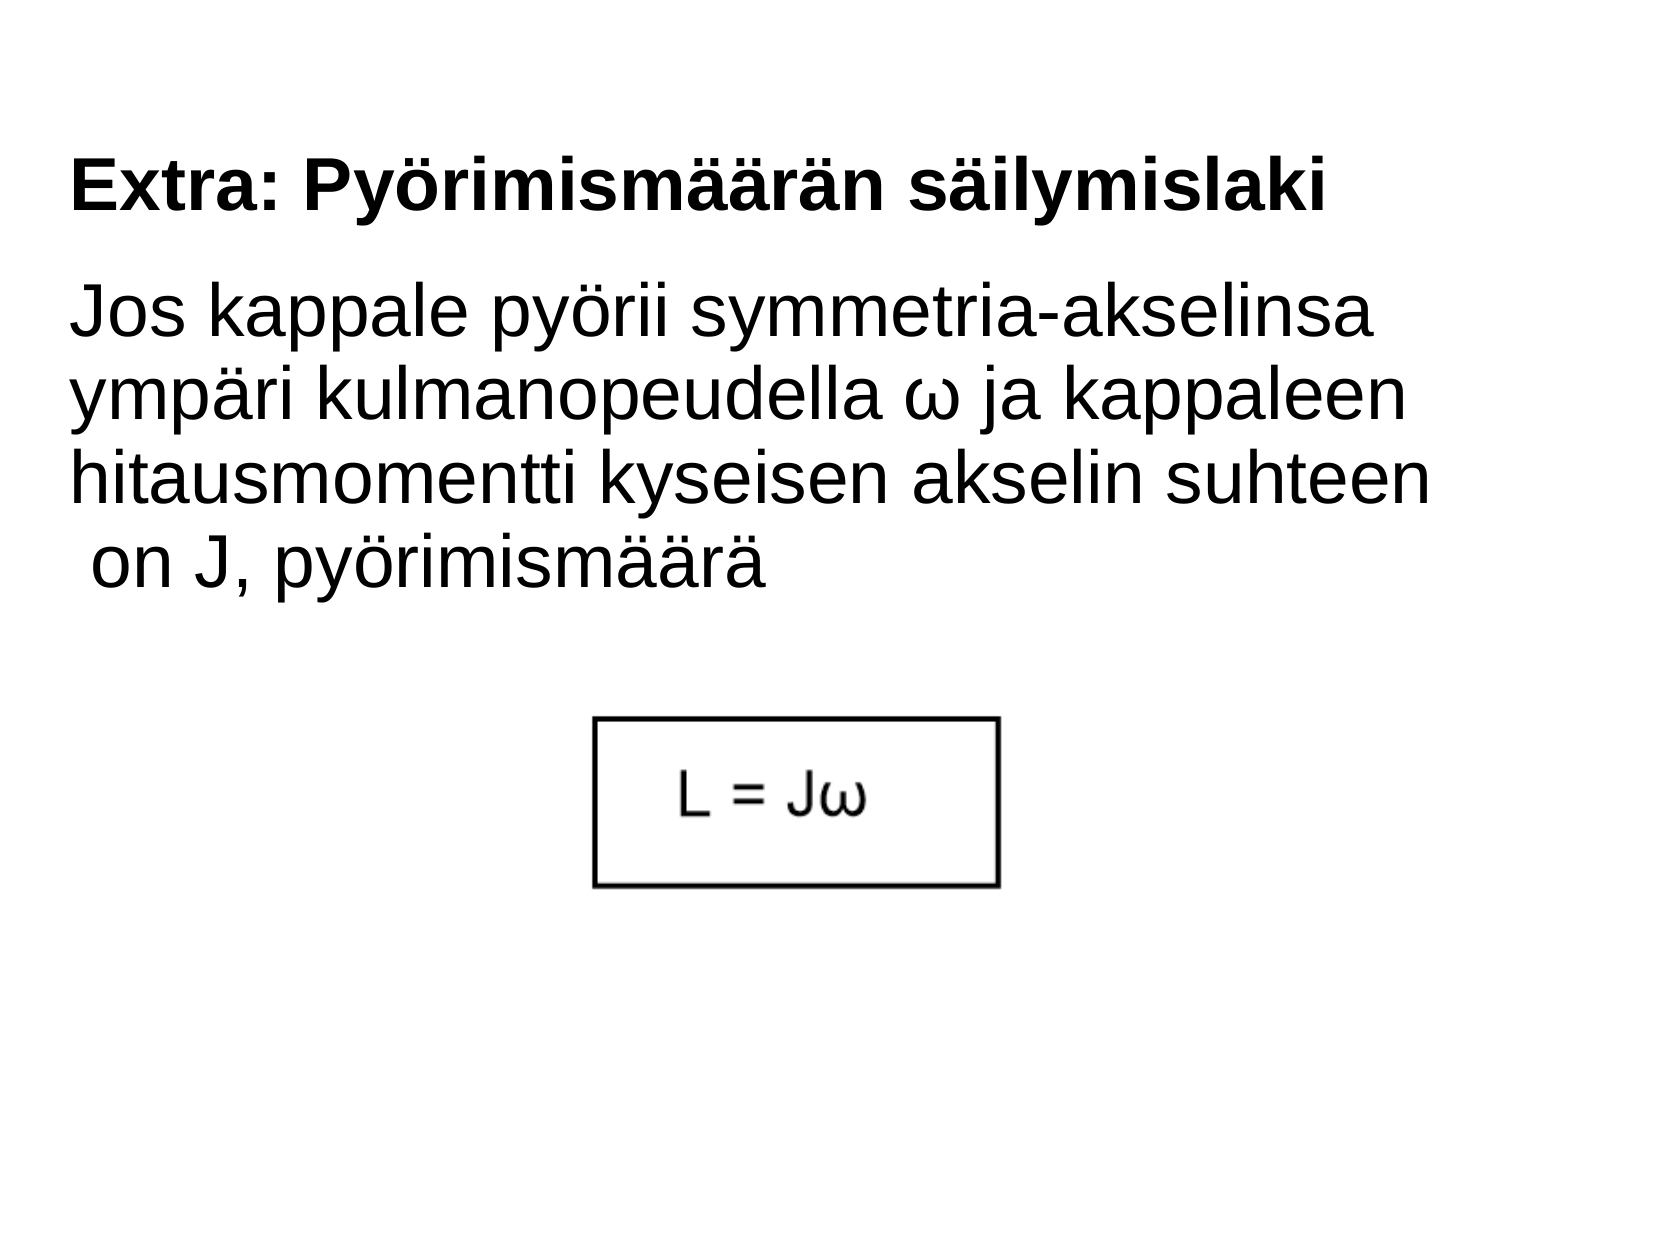

Extra: Pyörimismäärän säilymislaki
Jos kappale pyörii symmetria-akselinsa
ympäri kulmanopeudella ω ja kappaleen hitausmomentti kyseisen akselin suhteen
 on J, pyörimismäärä